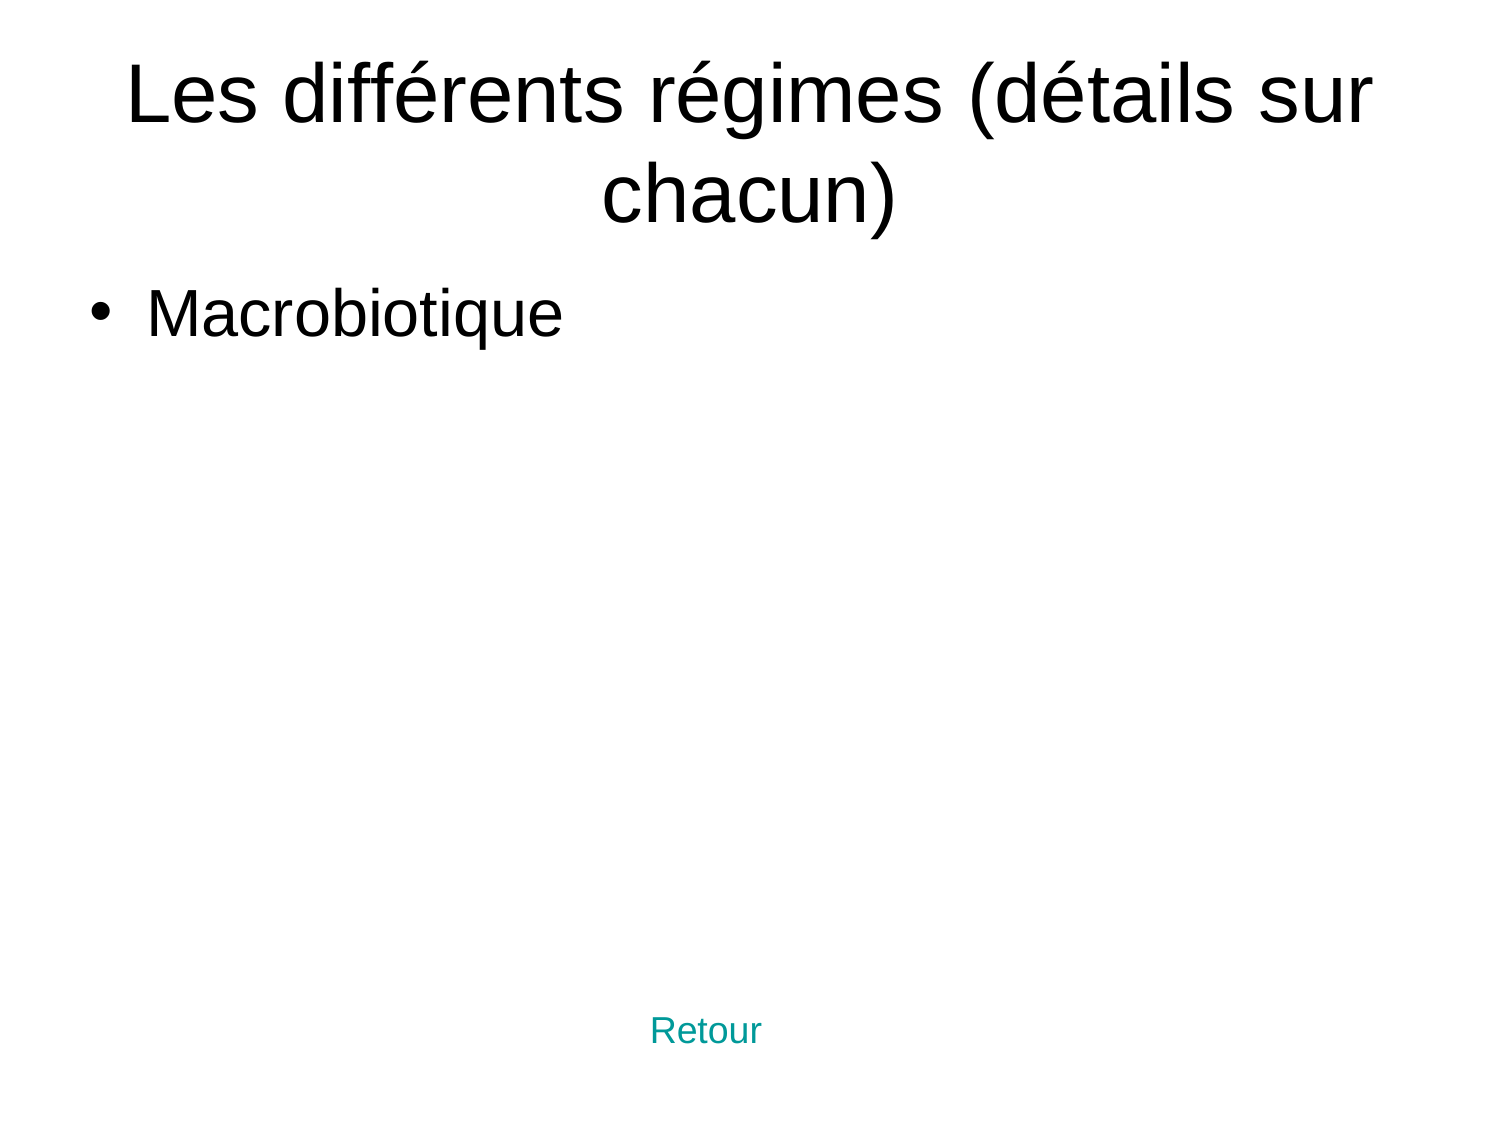

# Les différents régimes (détails sur chacun)
Macrobiotique
Retour